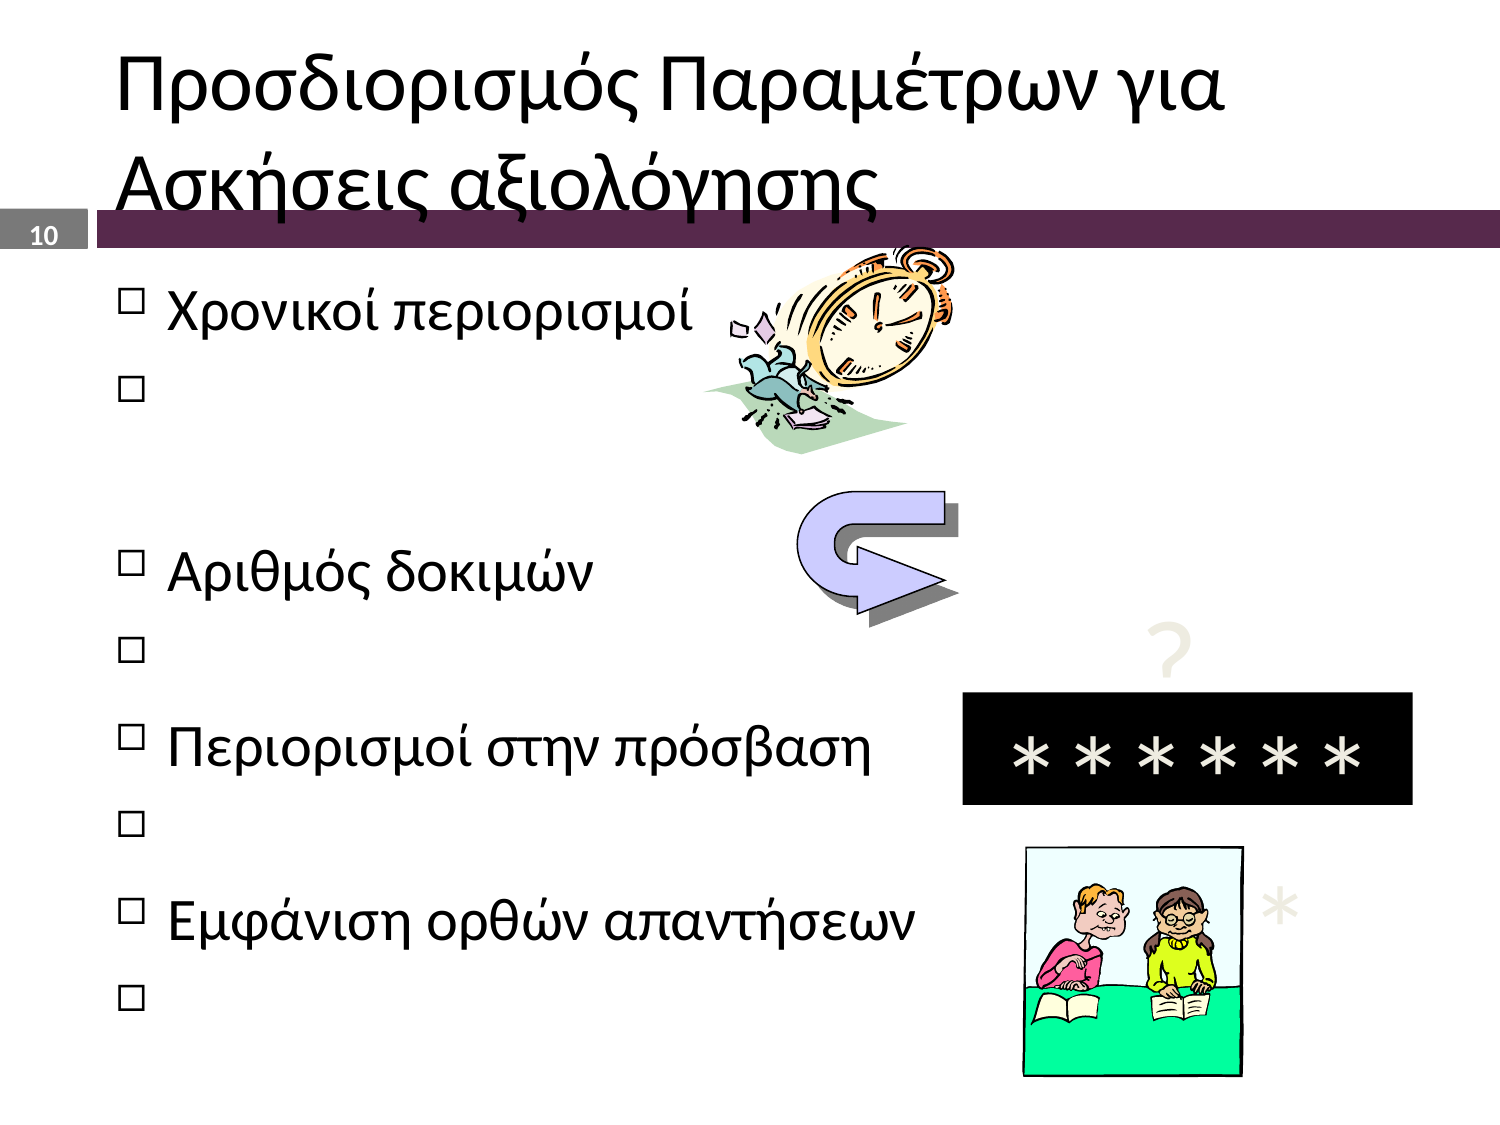

# Προσδιορισμός Παραμέτρων για Ασκήσεις αξιολόγησης
Χρονικοί περιορισμοί
Αριθμός δοκιμών
Περιορισμοί στην πρόσβαση
Εμφάνιση ορθών απαντήσεων
?
**********